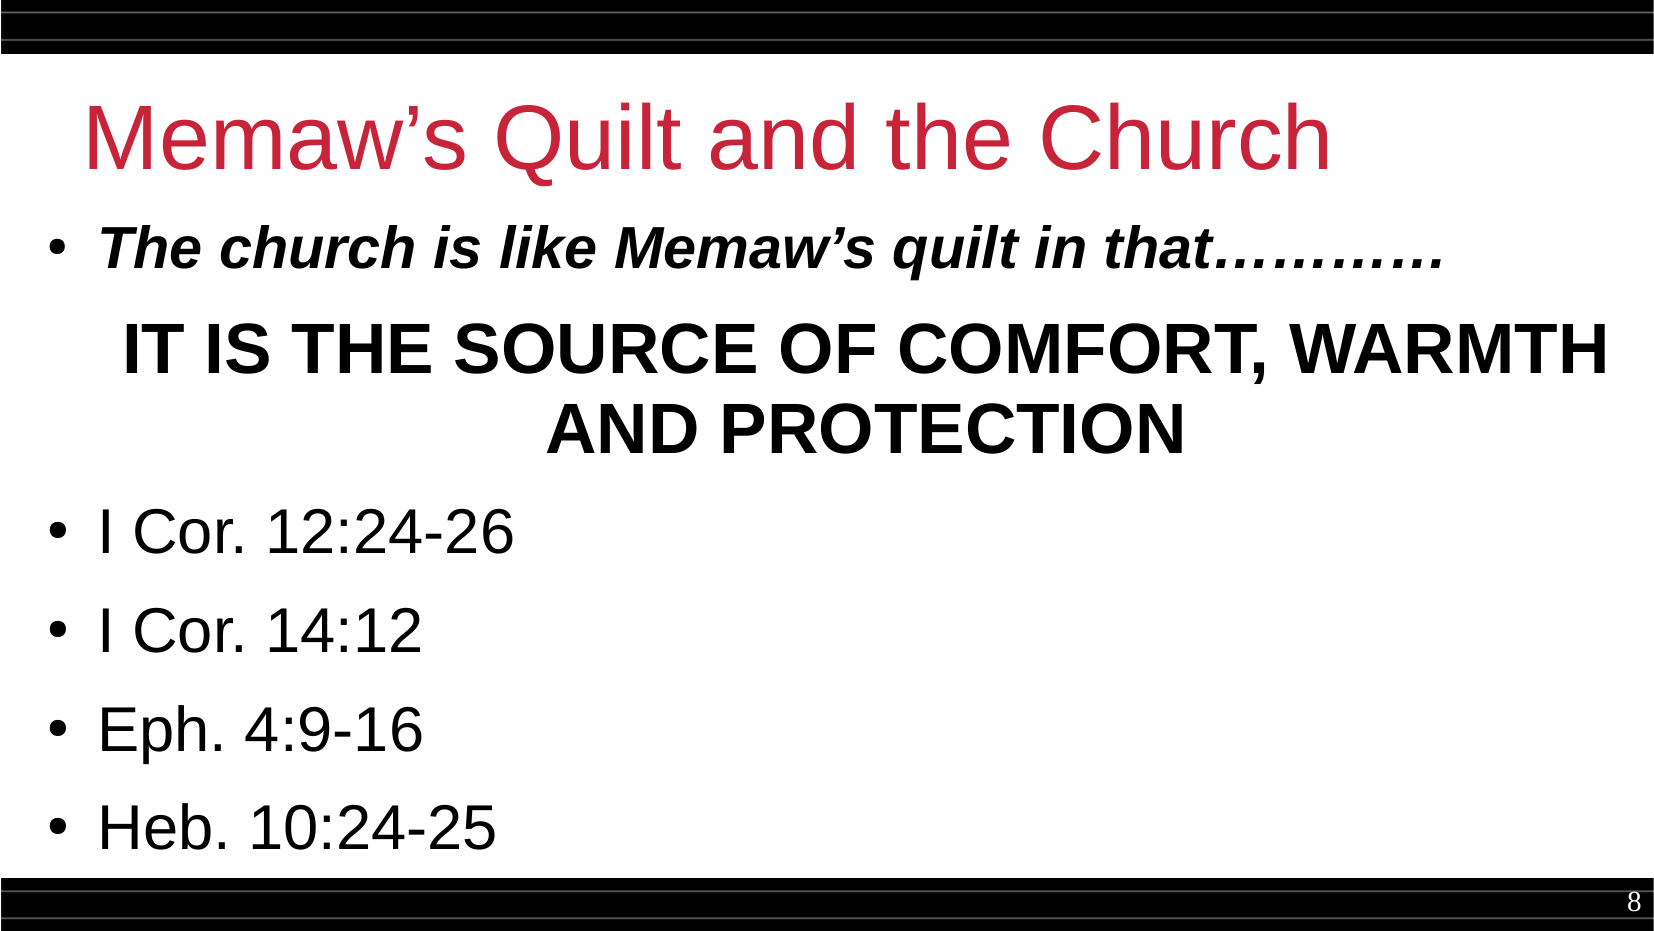

# Memaw’s Quilt and the Church
The church is like Memaw’s quilt in that…………
IT IS THE SOURCE OF COMFORT, WARMTH AND PROTECTION
I Cor. 12:24-26
I Cor. 14:12
Eph. 4:9-16
Heb. 10:24-25